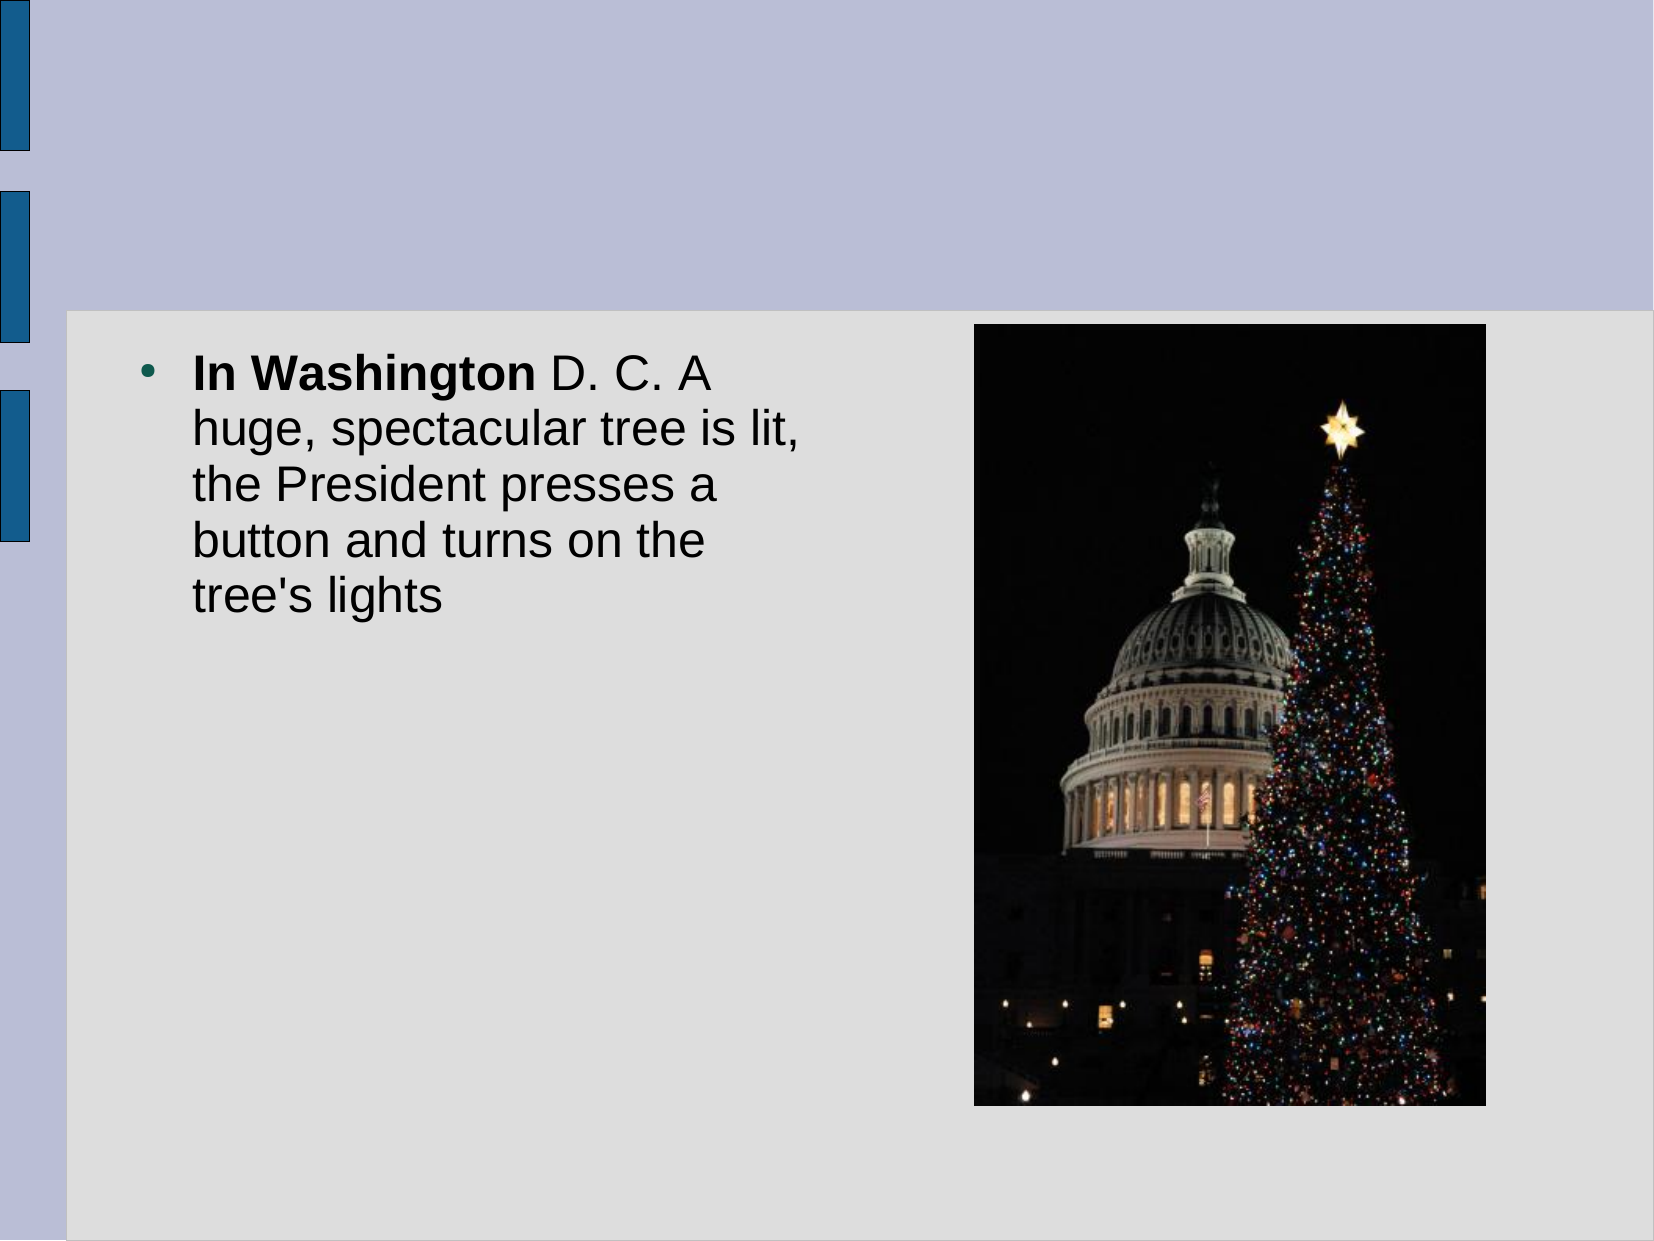

# In Washington D. C. A huge, spectacular tree is lit, the President presses a button and turns on the tree's lights